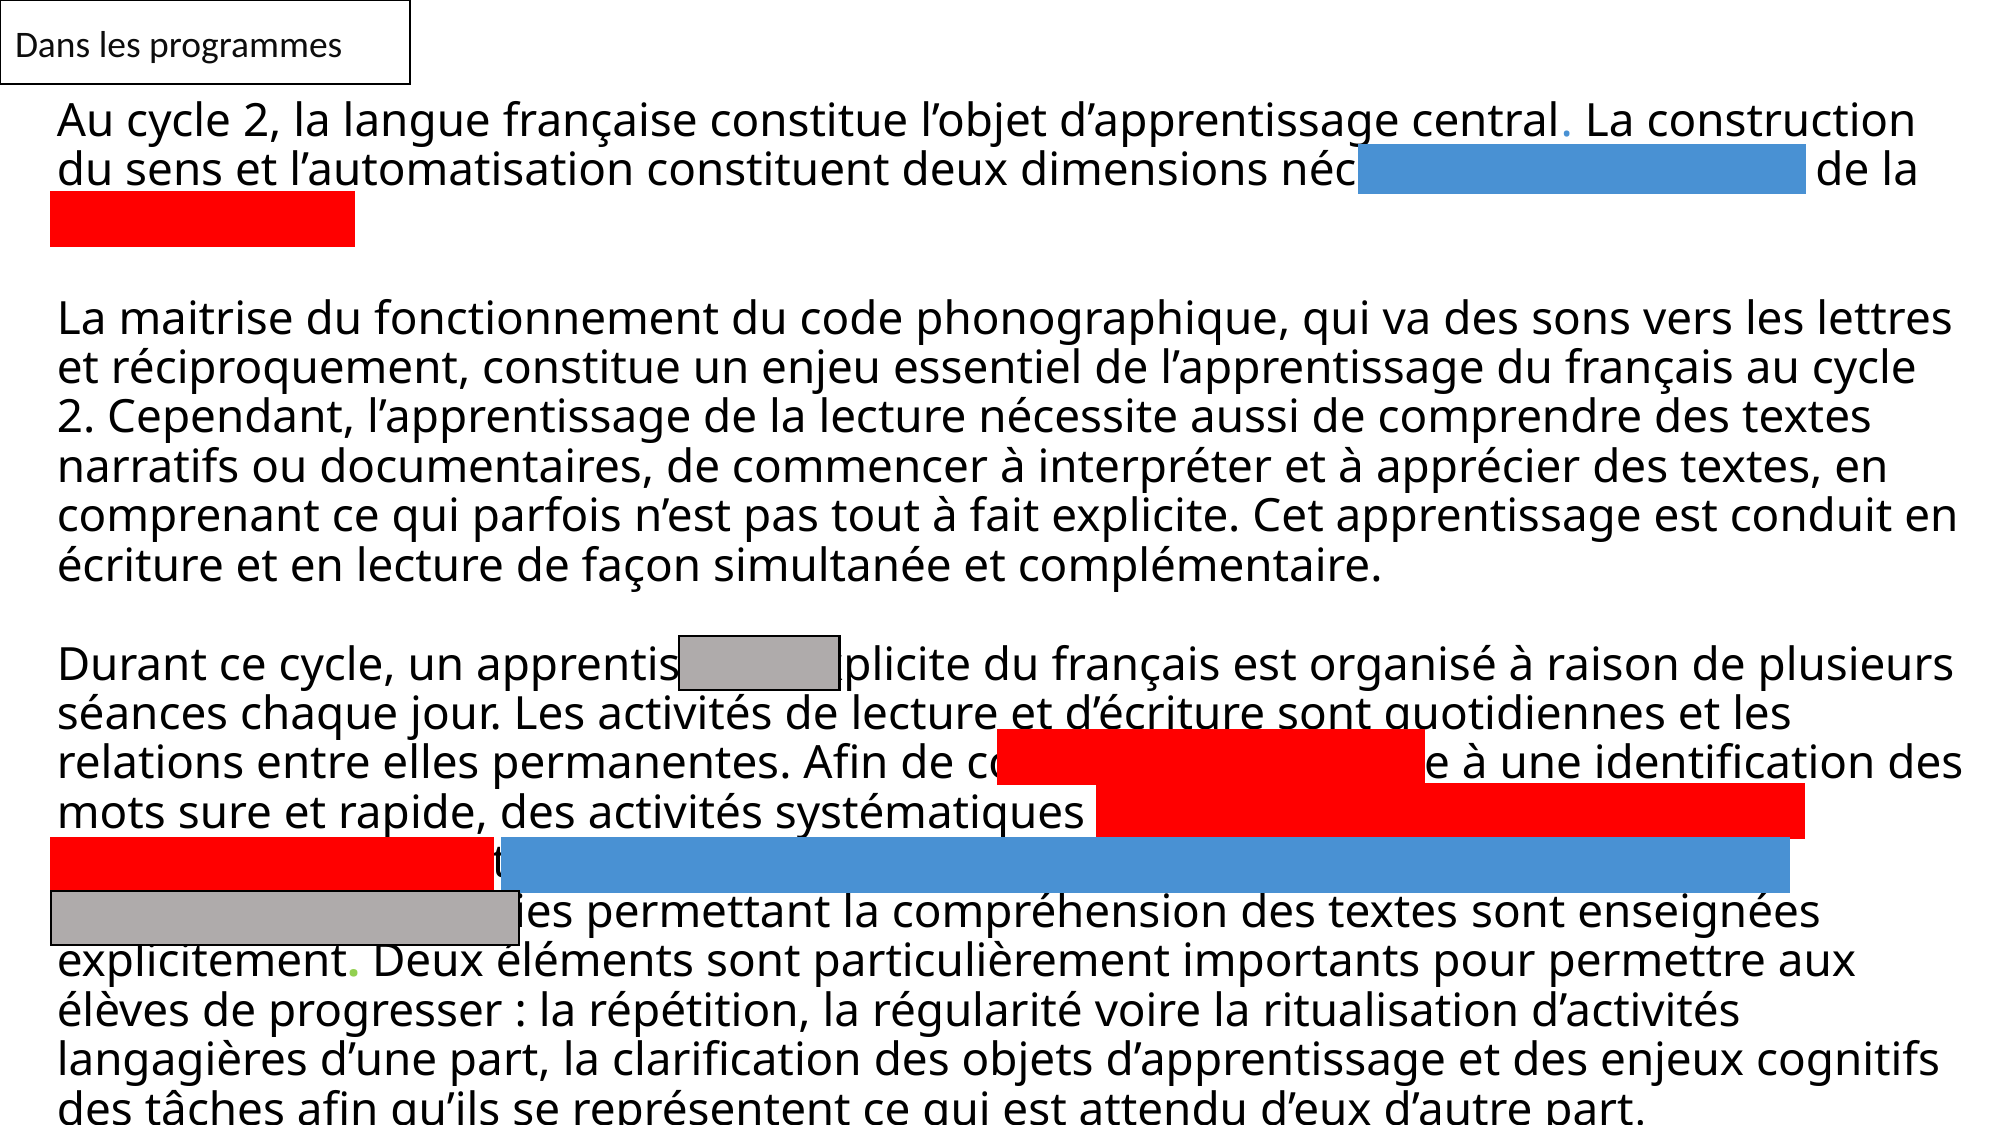

Dans les programmes
# Au cycle 2, la langue française constitue l’objet d’apprentissage central. La construction du sens et l’automatisation constituent deux dimensions nécessaires à la maitrise de la langue. La maitrise du fonctionnement du code phonographique, qui va des sons vers les lettres et réciproquement, constitue un enjeu essentiel de l’apprentissage du français au cycle 2. Cependant, l’apprentissage de la lecture nécessite aussi de comprendre des textes narratifs ou documentaires, de commencer à interpréter et à apprécier des textes, en comprenant ce qui parfois n’est pas tout à fait explicite. Cet apprentissage est conduit en écriture et en lecture de façon simultanée et complémentaire. Durant ce cycle, un apprentissage explicite du français est organisé à raison de plusieurs séances chaque jour. Les activités de lecture et d’écriture sont quotidiennes et les relations entre elles permanentes. Afin de conduire chaque élève à une identification des mots sure et rapide, des activités systématiques permettent d’installer et de perfectionner la maitrise du code alphabétique et la mémorisation des mots. Les démarches et stratégies permettant la compréhension des textes sont enseignées explicitement. Deux éléments sont particulièrement importants pour permettre aux élèves de progresser : la répétition, la régularité voire la ritualisation d’activités langagières d’une part, la clarification des objets d’apprentissage et des enjeux cognitifs des tâches afin qu’ils se représentent ce qui est attendu d’eux d’autre part.